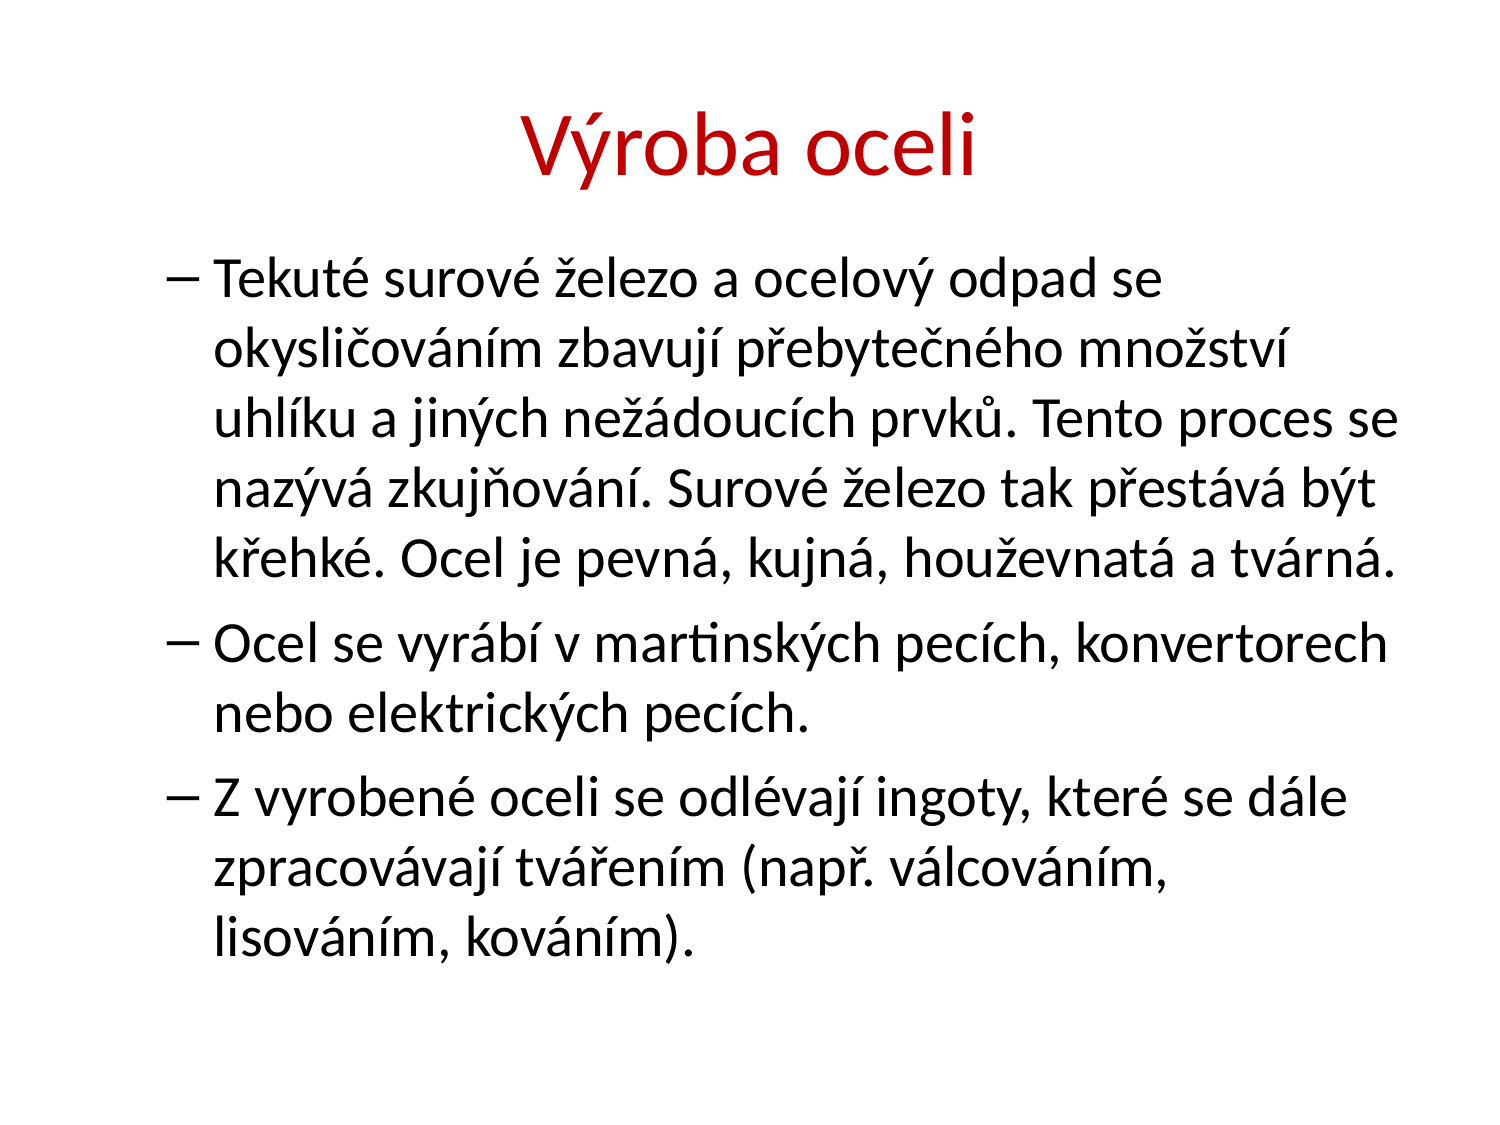

# Výroba oceli
Tekuté surové železo a ocelový odpad se okysličováním zbavují přebytečného množství uhlíku a jiných nežádoucích prvků. Tento proces se nazývá zkujňování. Surové železo tak přestává být křehké. Ocel je pevná, kujná, houževnatá a tvárná.
Ocel se vyrábí v martinských pecích, konvertorech nebo elektrických pecích.
Z vyrobené oceli se odlévají ingoty, které se dále zpracovávají tvářením (např. válcováním, lisováním, kováním).